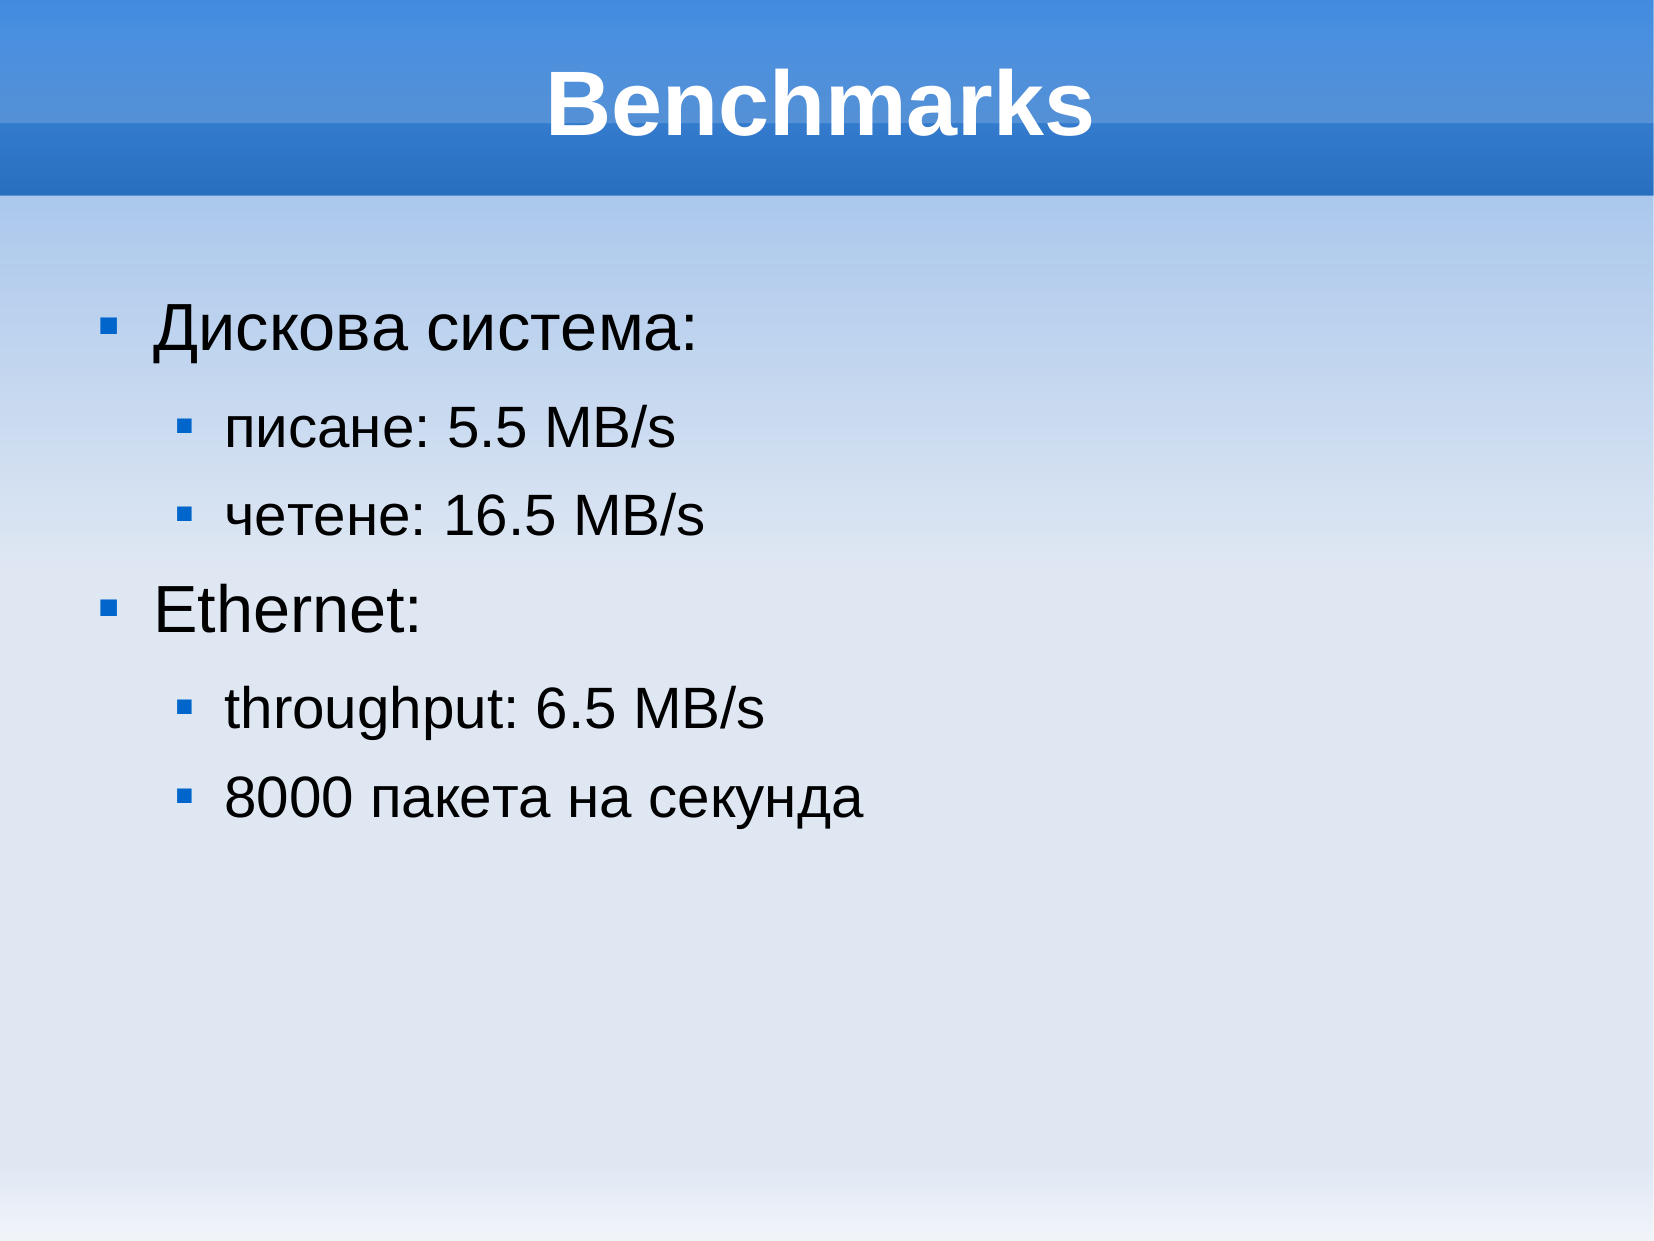

# Benchmarks
Дискова система:
писане: 5.5 MB/s
четене: 16.5 MB/s
Ethernet:
throughput: 6.5 MB/s
8000 пакета на секунда